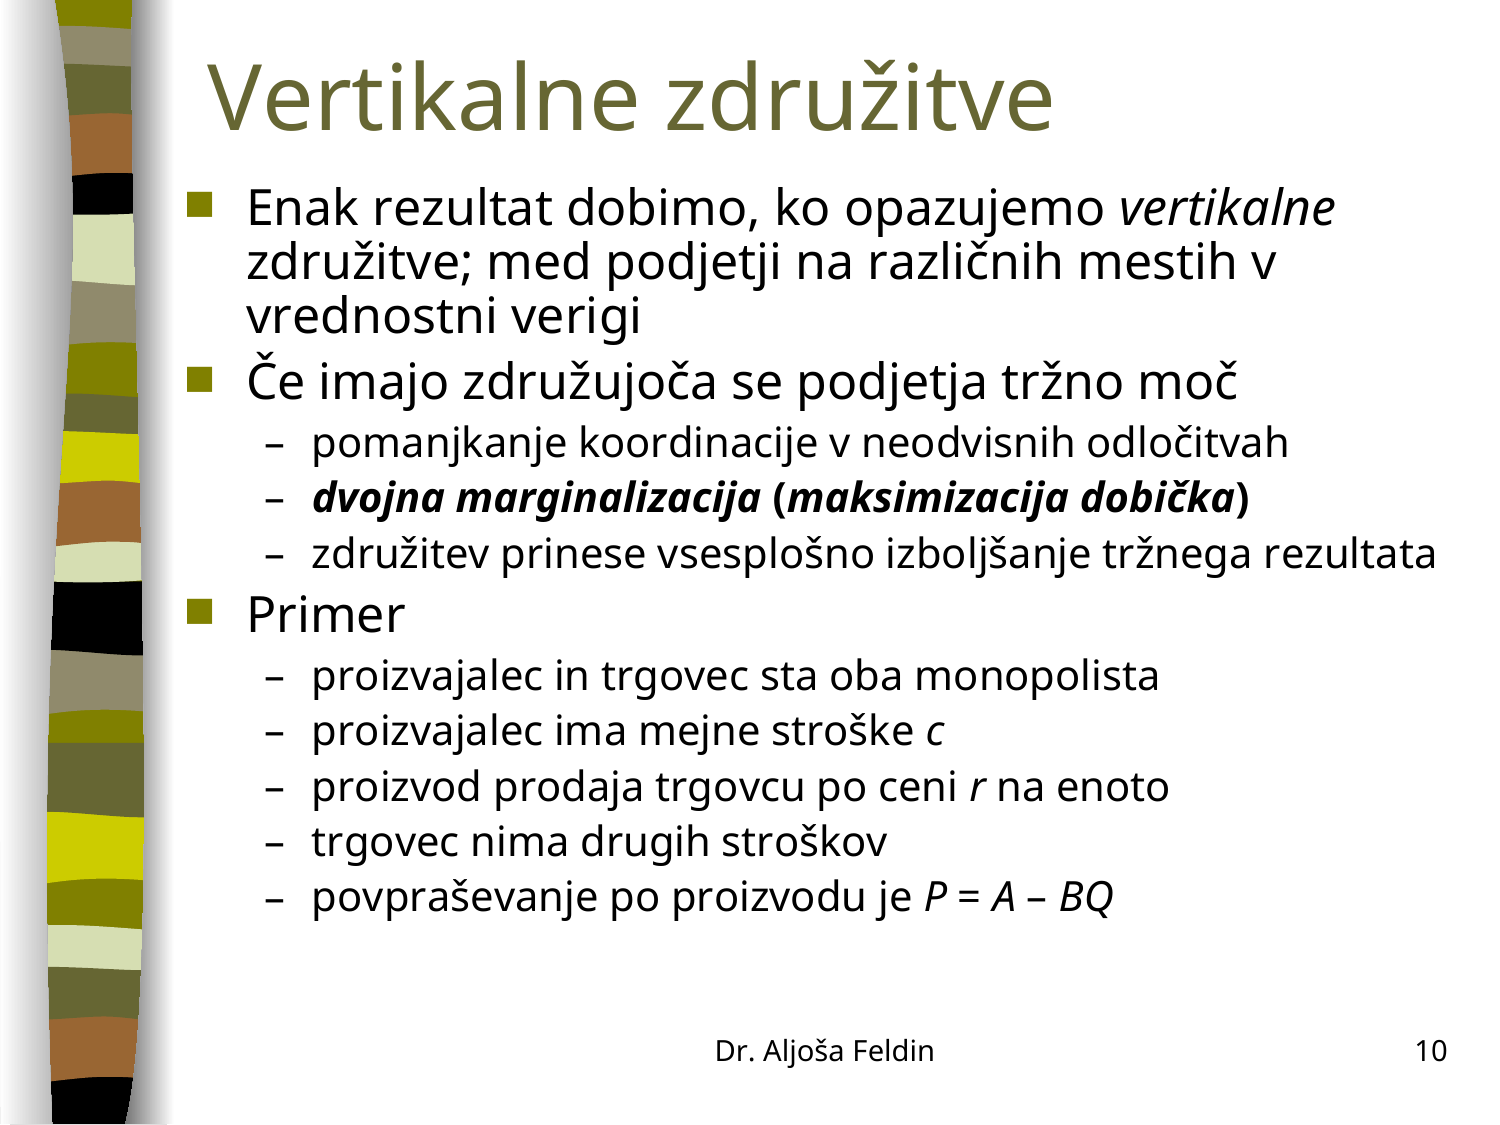

# Vertikalne združitve
Enak rezultat dobimo, ko opazujemo vertikalne združitve; med podjetji na različnih mestih v vrednostni verigi
Če imajo združujoča se podjetja tržno moč
pomanjkanje koordinacije v neodvisnih odločitvah
dvojna marginalizacija (maksimizacija dobička)
združitev prinese vsesplošno izboljšanje tržnega rezultata
Primer
proizvajalec in trgovec sta oba monopolista
proizvajalec ima mejne stroške c
proizvod prodaja trgovcu po ceni r na enoto
trgovec nima drugih stroškov
povpraševanje po proizvodu je P = A – BQ
Dr. Aljoša Feldin